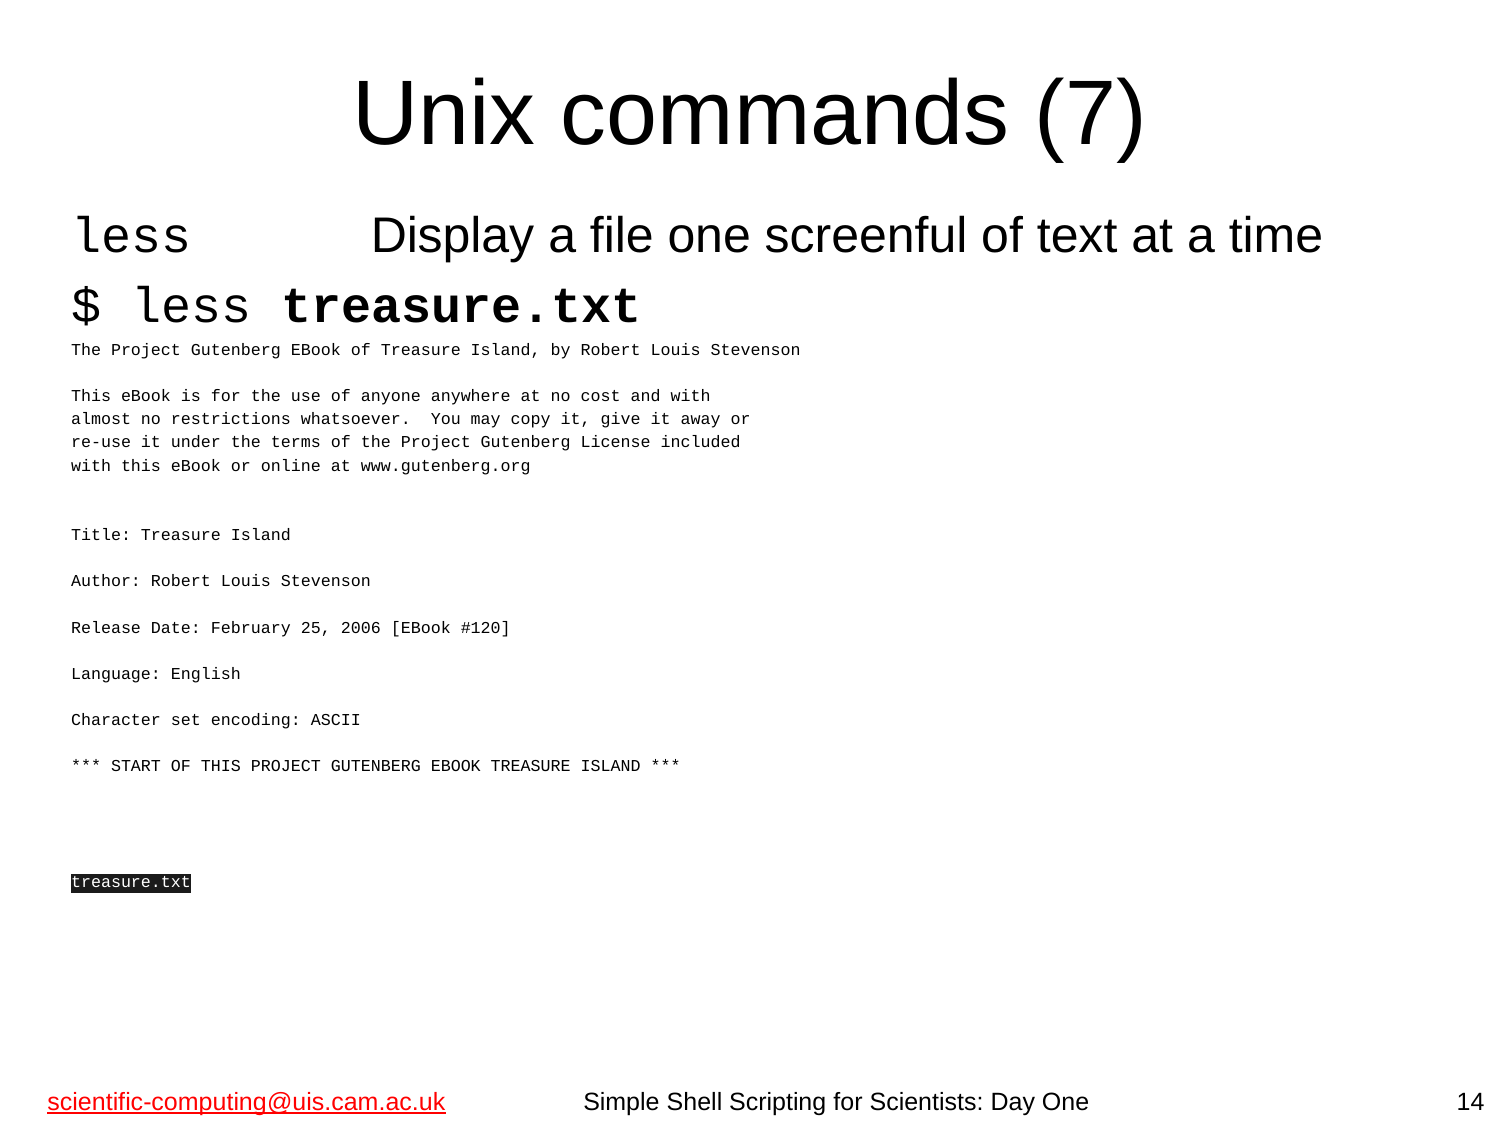

# Unix commands (7)
less		Display a file one screenful of text at a time
$ less treasure.txt
The Project Gutenberg EBook of Treasure Island, by Robert Louis Stevenson
This eBook is for the use of anyone anywhere at no cost and with
almost no restrictions whatsoever. You may copy it, give it away or
re-use it under the terms of the Project Gutenberg License included
with this eBook or online at www.gutenberg.org
Title: Treasure Island
Author: Robert Louis Stevenson
Release Date: February 25, 2006 [EBook #120]
Language: English
Character set encoding: ASCII
*** START OF THIS PROJECT GUTENBERG EBOOK TREASURE ISLAND ***
treasure.txt
escience-support@ucs.cam.ac.uk	Simple Shell Scripting for Scientists: Day One
14